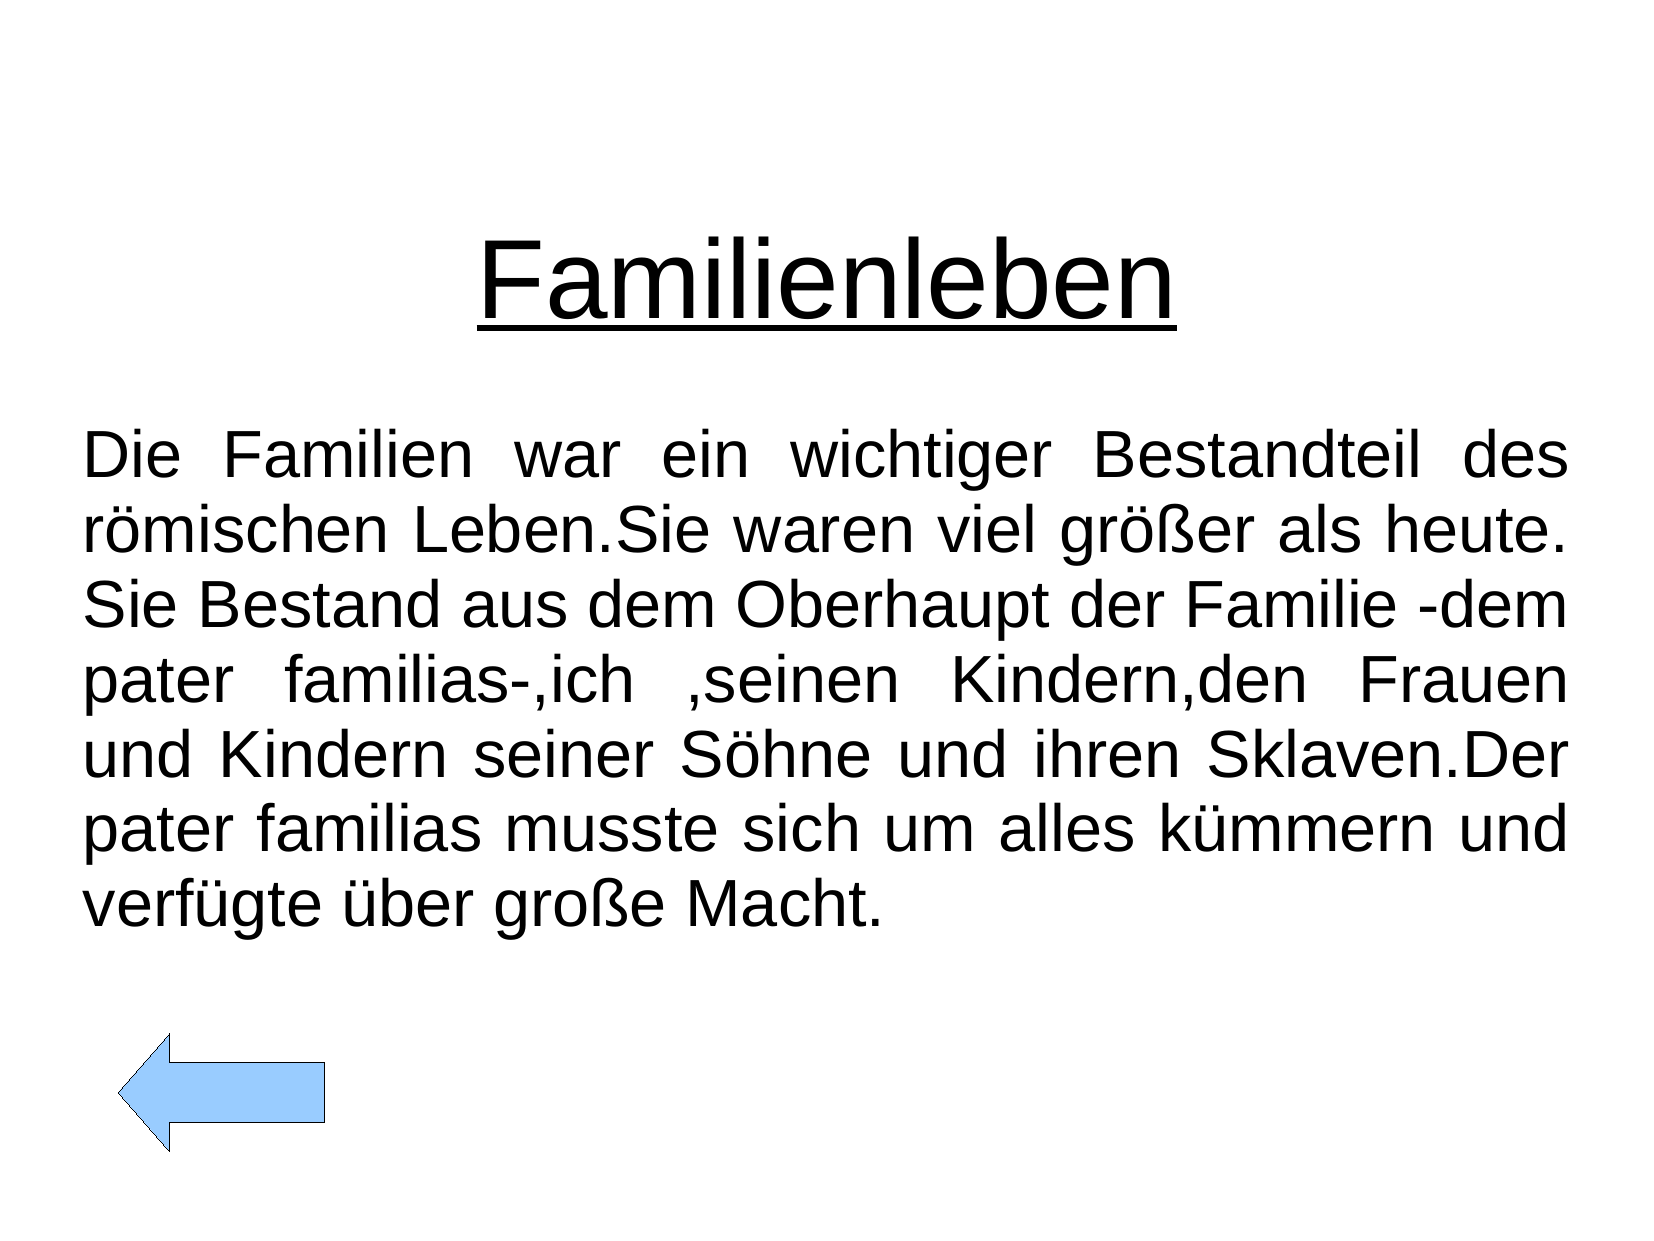

# Familienleben
Die Familien war ein wichtiger Bestandteil des römischen Leben.Sie waren viel größer als heute. Sie Bestand aus dem Oberhaupt der Familie -dem pater familias-,ich ,seinen Kindern,den Frauen und Kindern seiner Söhne und ihren Sklaven.Der pater familias musste sich um alles kümmern und verfügte über große Macht.